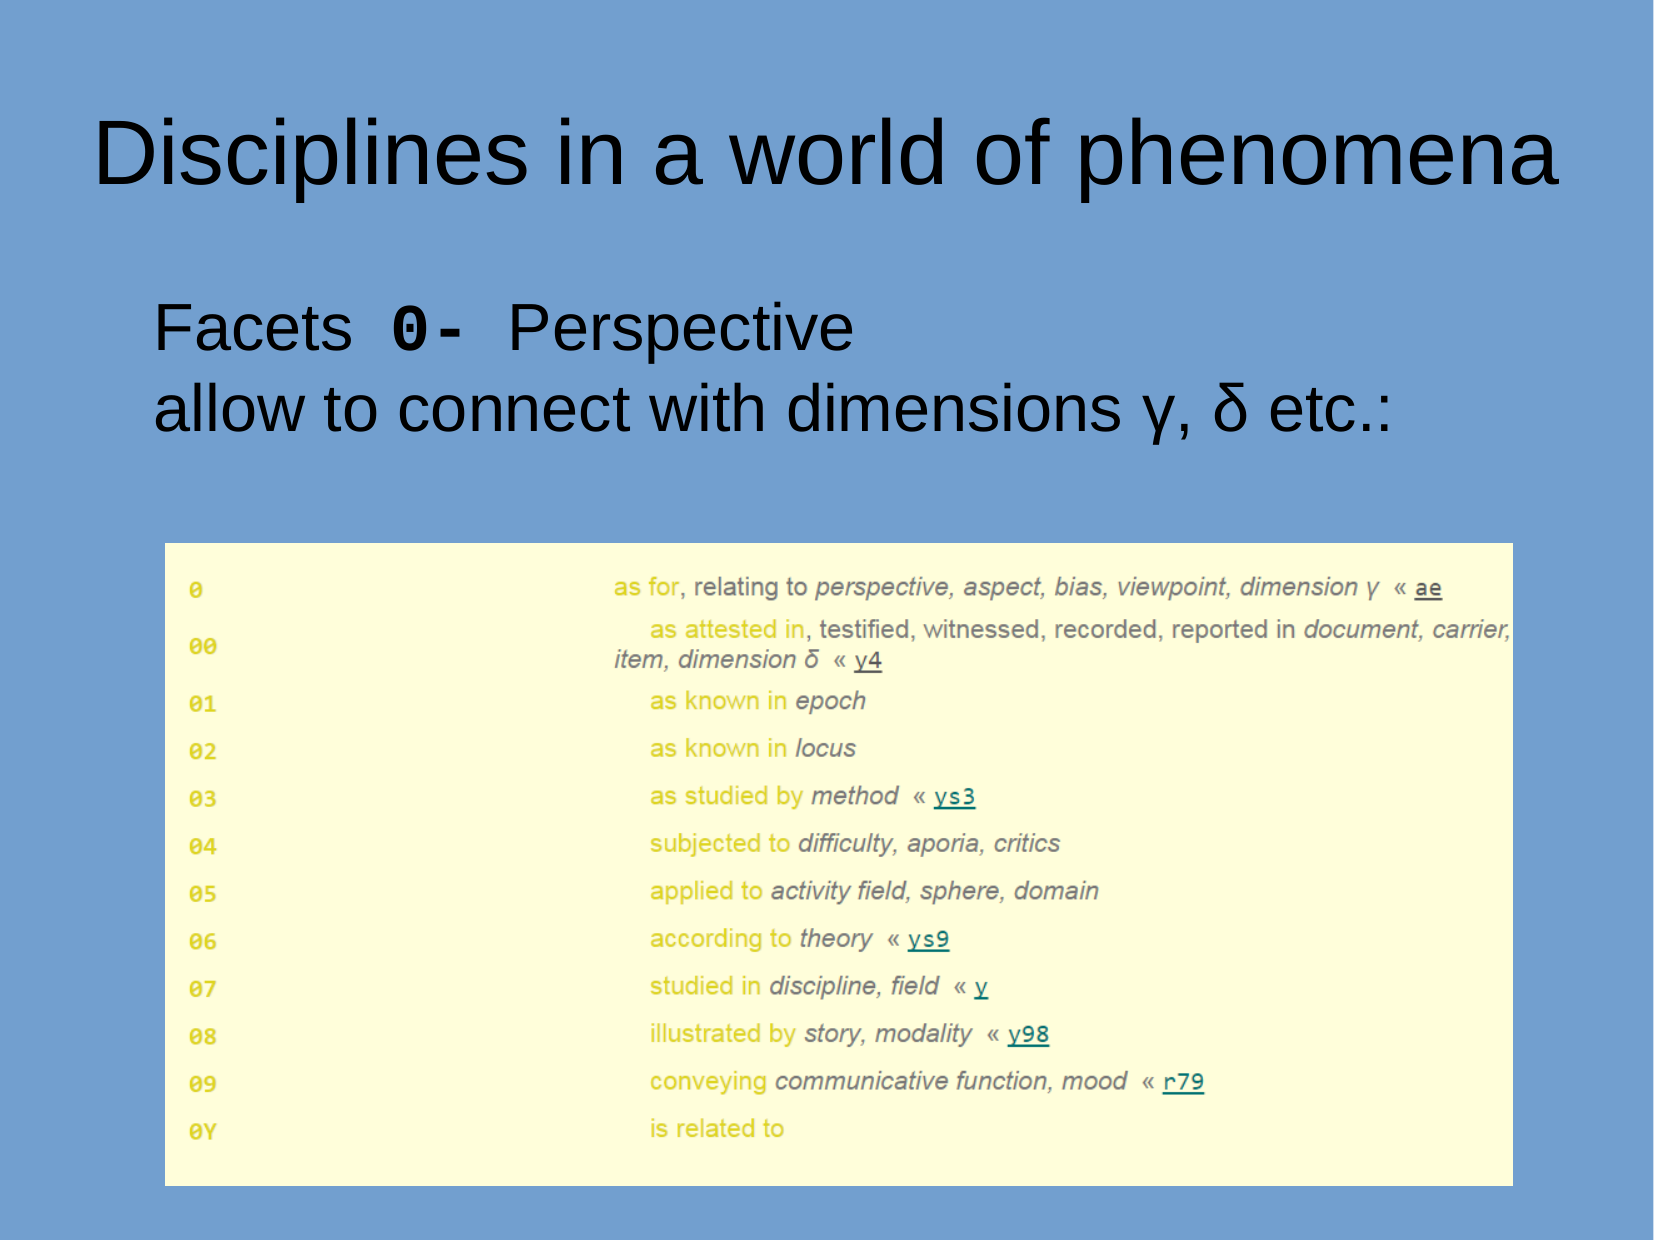

# Disciplines in a world of phenomena
Facets 0- Perspective
allow to connect with dimensions γ, δ etc.: